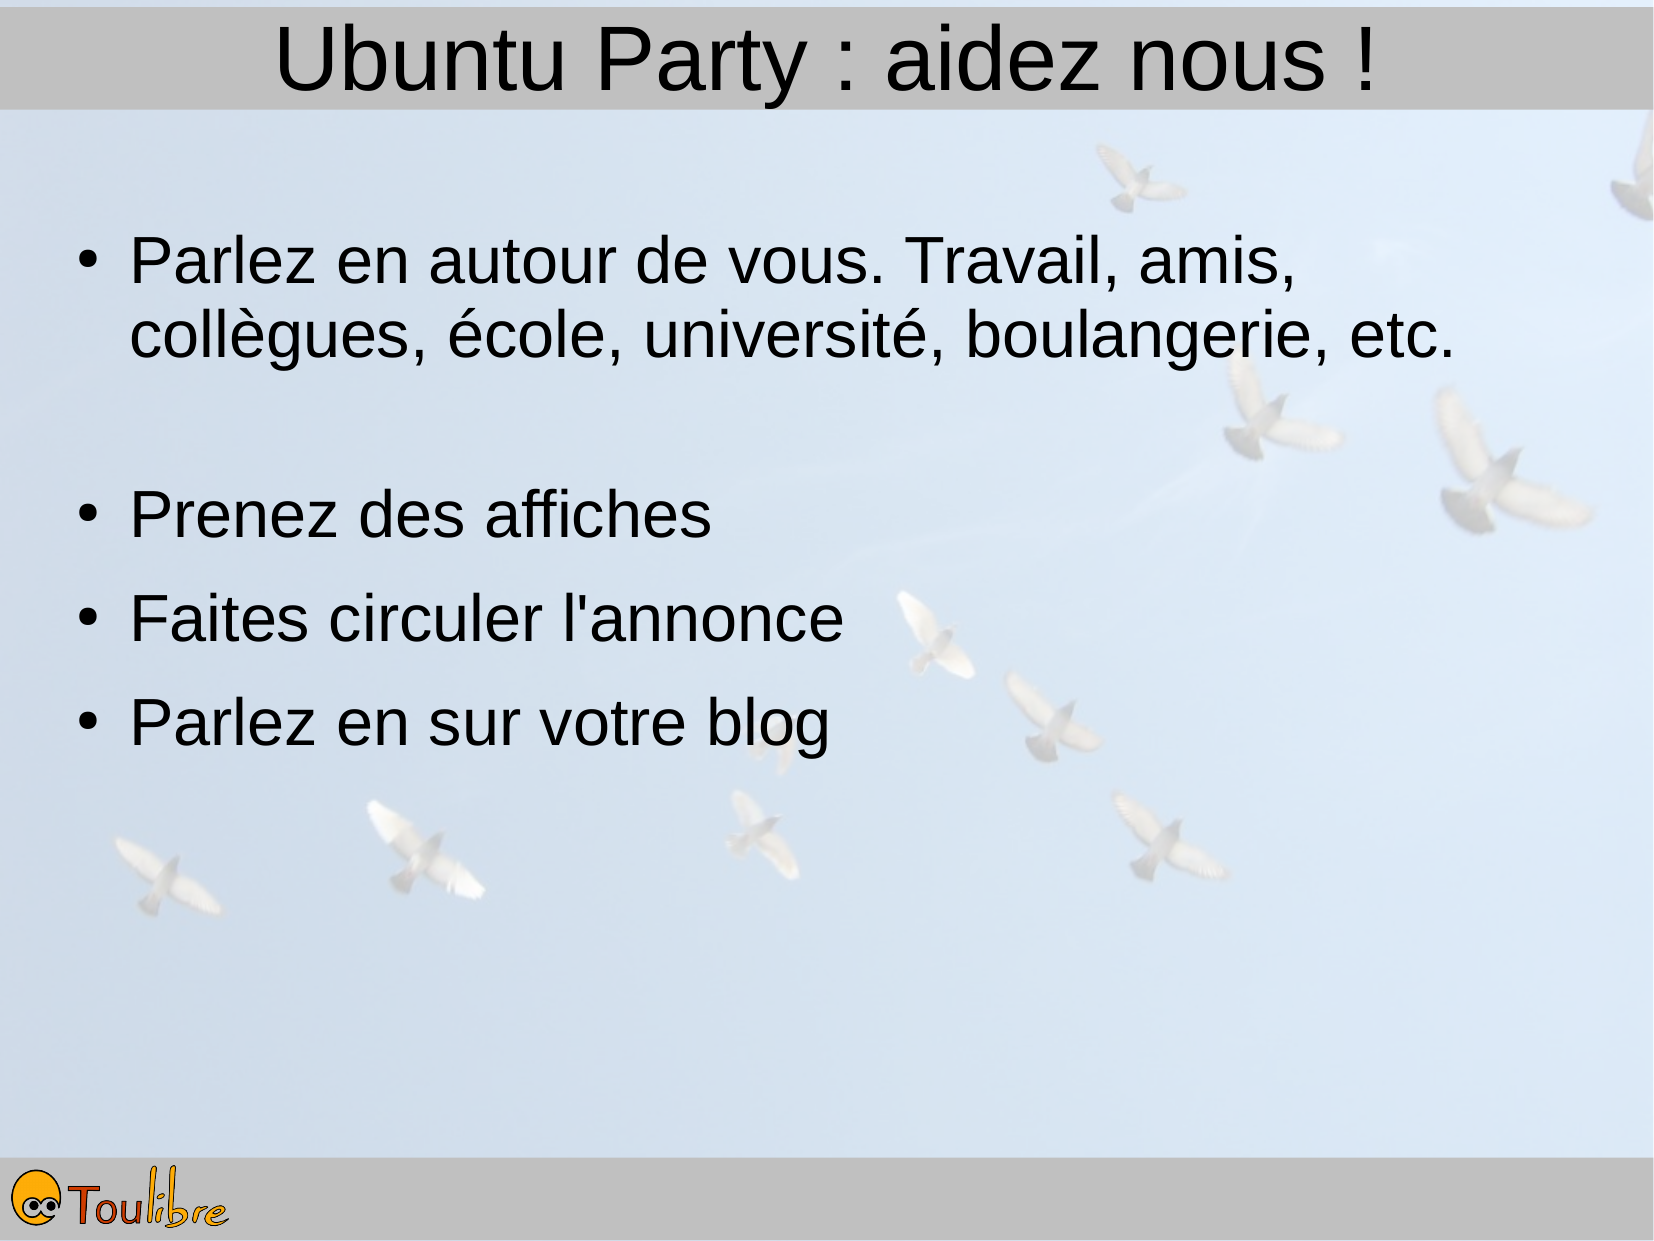

# Ubuntu Party : aidez nous !
Parlez en autour de vous. Travail, amis, collègues, école, université, boulangerie, etc.
Prenez des affiches
Faites circuler l'annonce
Parlez en sur votre blog